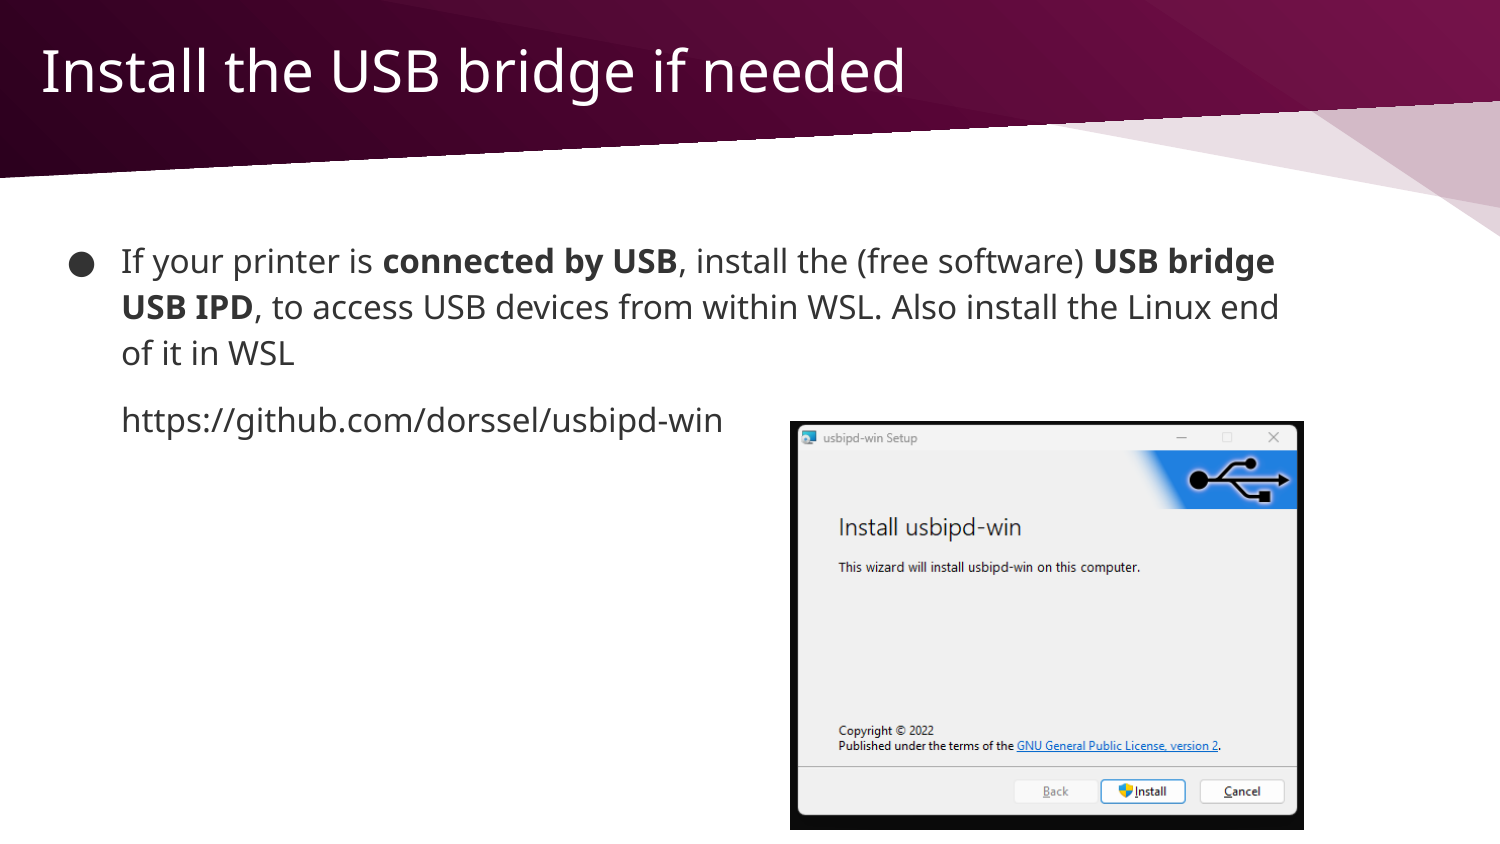

# Install the USB bridge if needed
If your printer is connected by USB, install the (free software) USB bridge USB IPD, to access USB devices from within WSL. Also install the Linux end of it in WSL
https://github.com/dorssel/usbipd-win